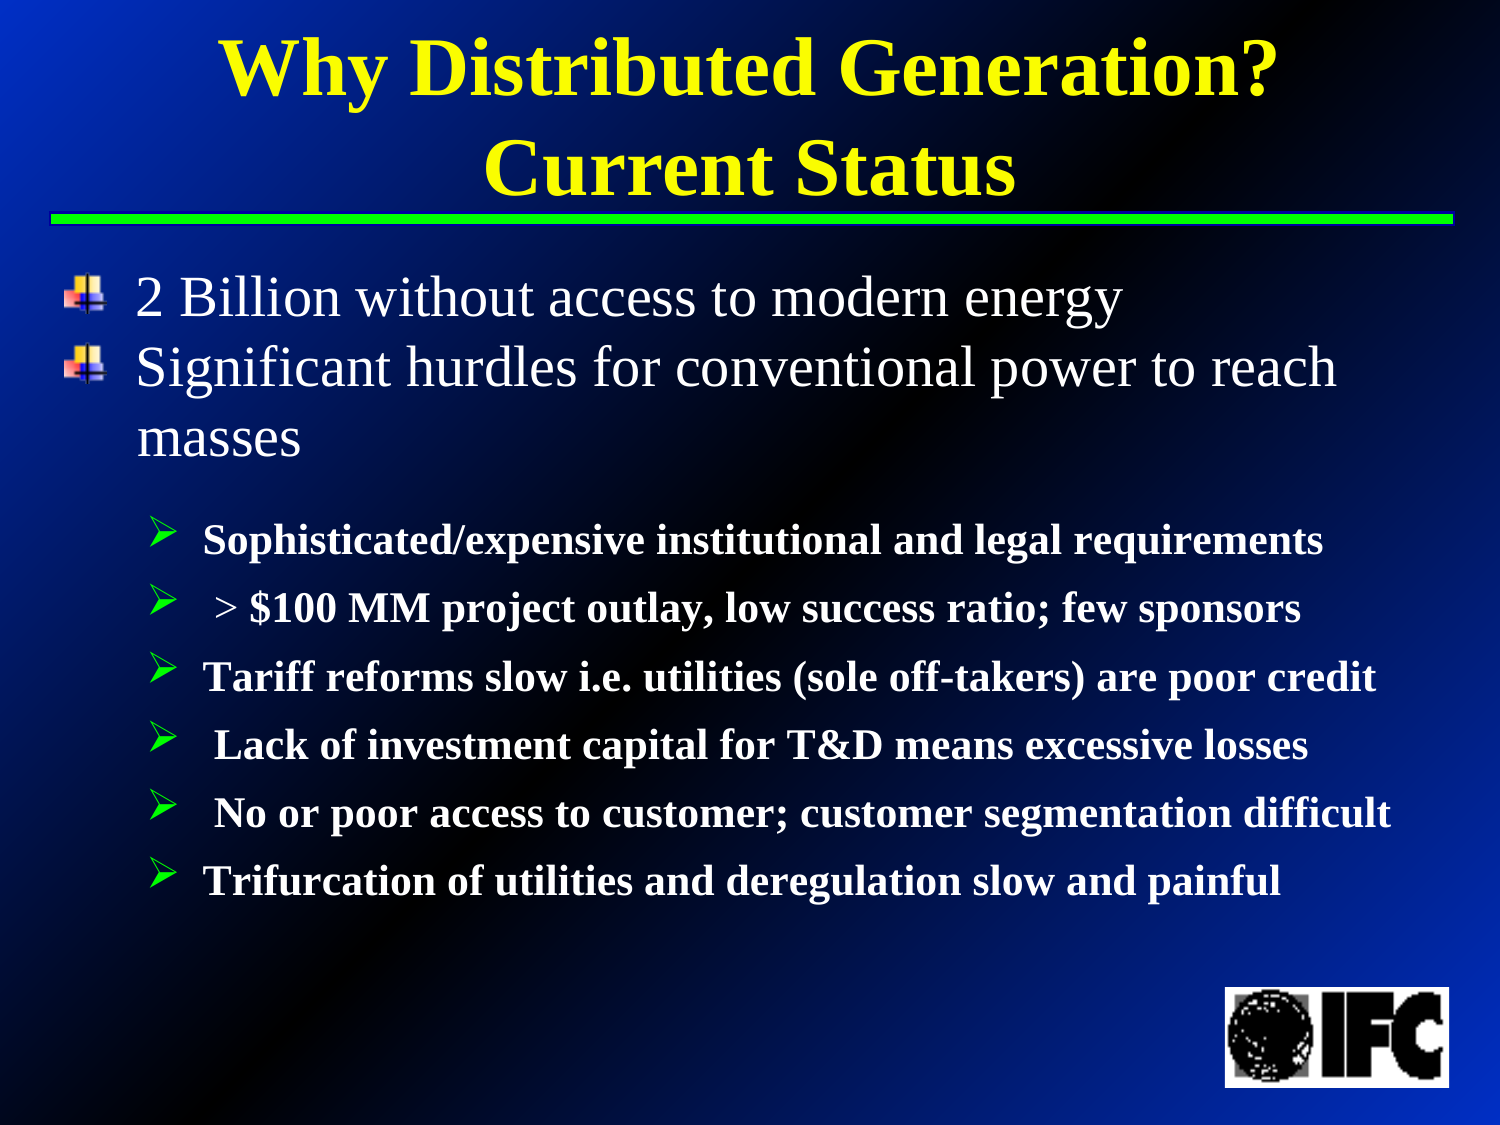

Why Distributed Generation?
Current Status
 2 Billion without access to modern energy
 Significant hurdles for conventional power to reach
 masses
 Sophisticated/expensive institutional and legal requirements
 > $100 MM project outlay, low success ratio; few sponsors
 Tariff reforms slow i.e. utilities (sole off-takers) are poor credit
 Lack of investment capital for T&D means excessive losses
 No or poor access to customer; customer segmentation difficult
 Trifurcation of utilities and deregulation slow and painful